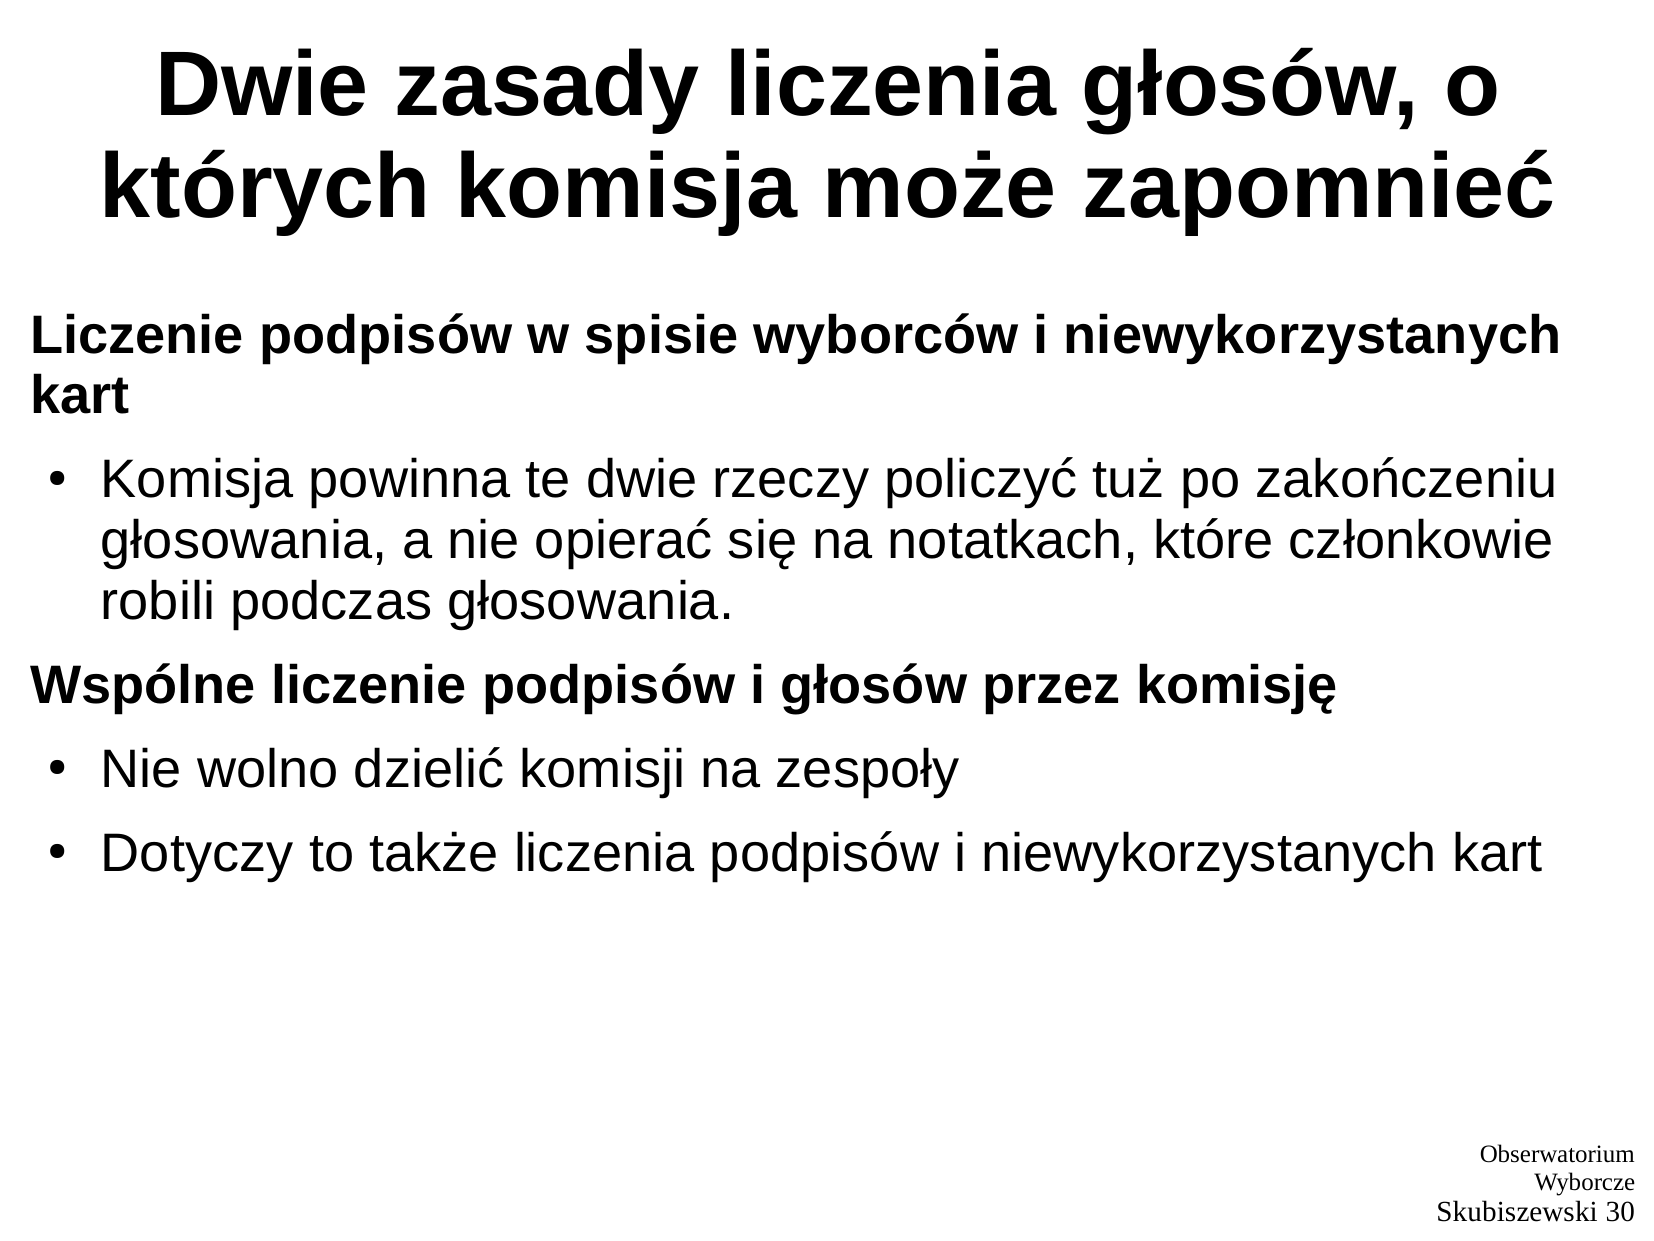

# Dwie zasady liczenia głosów, o których komisja może zapomnieć
Liczenie podpisów w spisie wyborców i niewykorzystanych kart
Komisja powinna te dwie rzeczy policzyć tuż po zakończeniu głosowania, a nie opierać się na notatkach, które członkowie robili podczas głosowania.
Wspólne liczenie podpisów i głosów przez komisję
Nie wolno dzielić komisji na zespoły
Dotyczy to także liczenia podpisów i niewykorzystanych kart
30